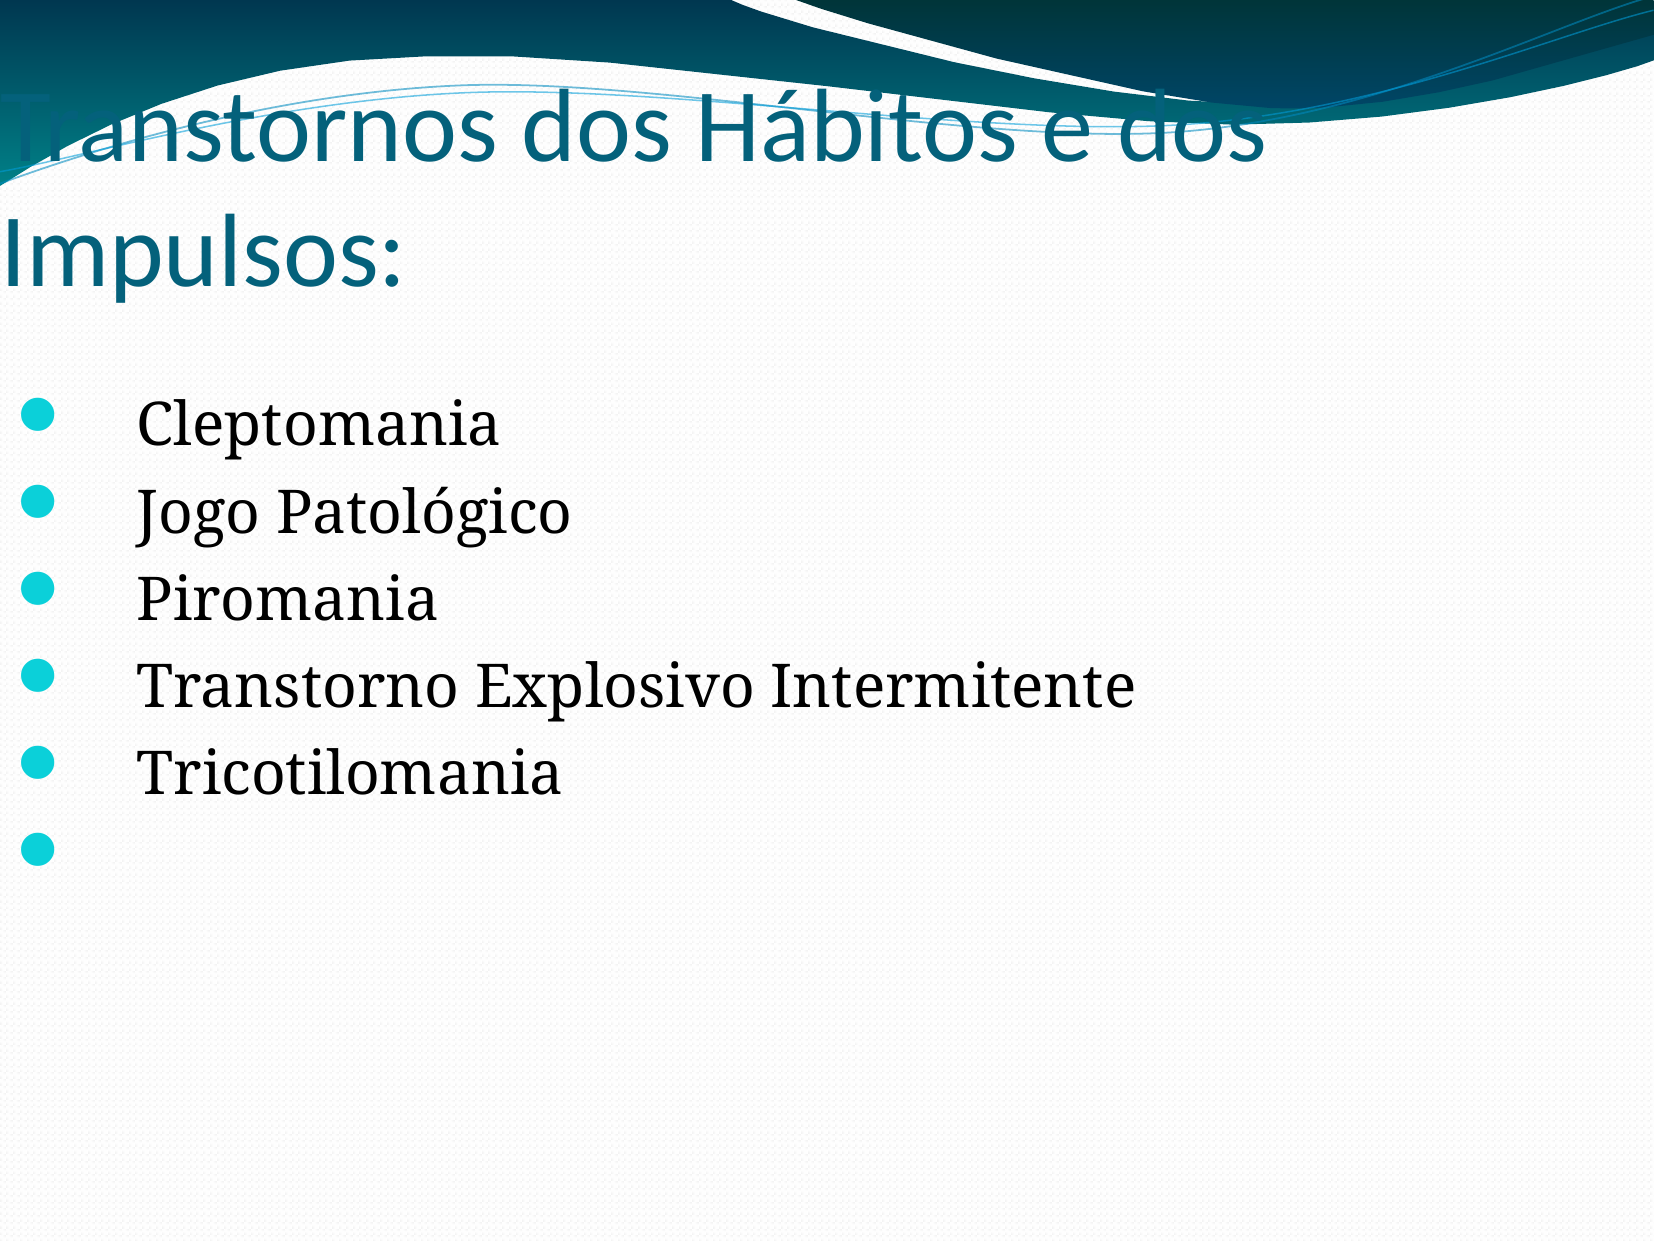

# Transtornos dos Hábitos e dos Impulsos:
 Cleptomania
 Jogo Patológico
 Piromania
 Transtorno Explosivo Intermitente
 Tricotilomania